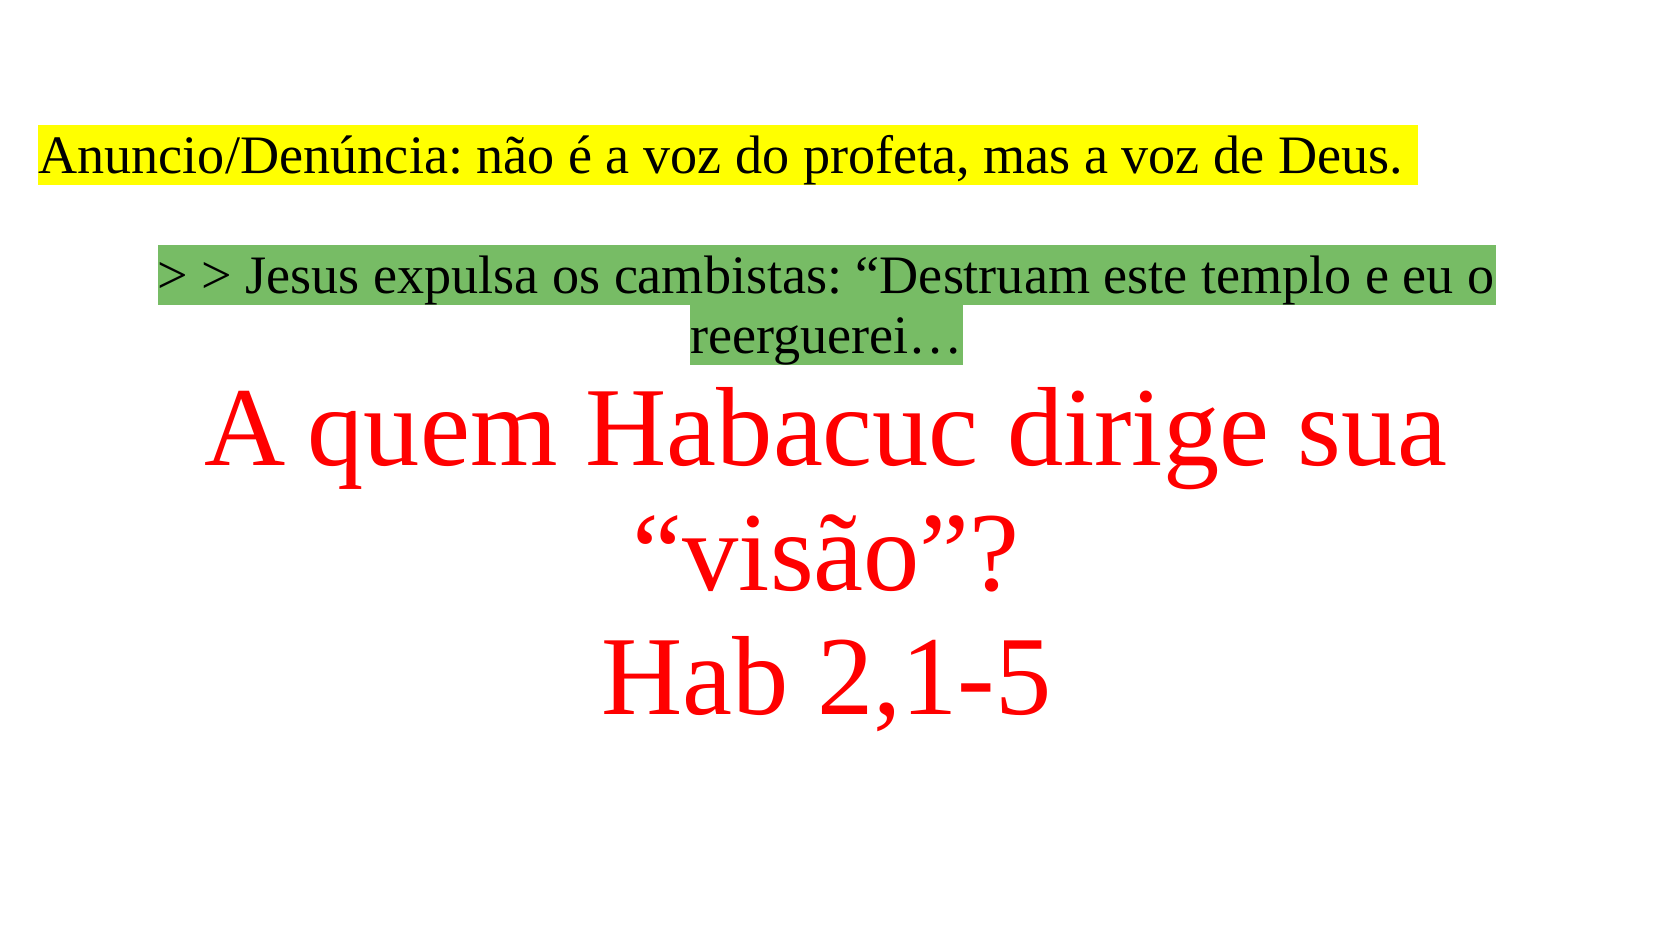

Anuncio/Denúncia: não é a voz do profeta, mas a voz de Deus.
> > Jesus expulsa os cambistas: “Destruam este templo e eu o reerguerei…
A quem Habacuc dirige sua “visão”?
Hab 2,1-5